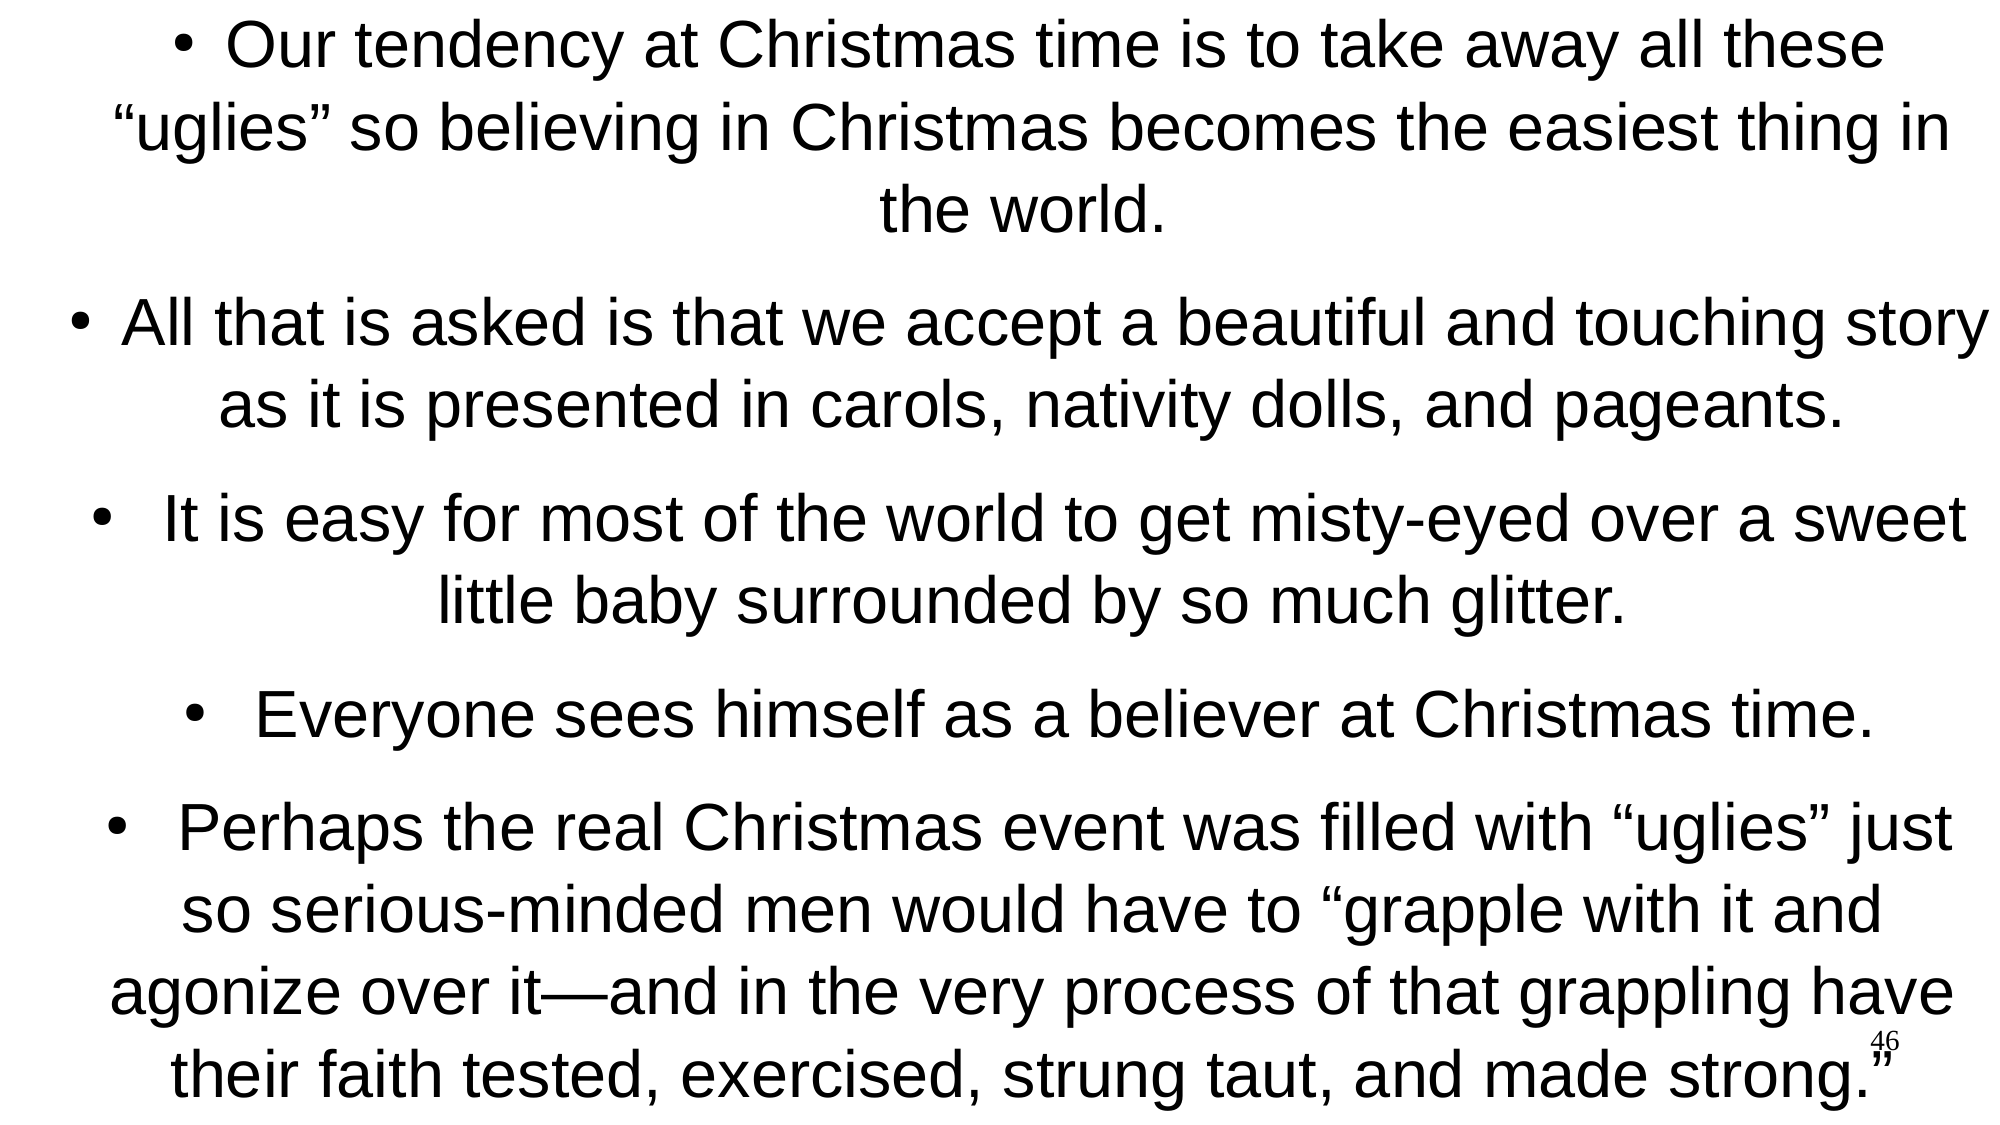

# Our tendency at Christmas time is to take away all these “uglies” so believing in Christmas becomes the easiest thing in the world.
All that is asked is that we accept a beautiful and touching story as it is presented in carols, nativity dolls, and pageants.
 It is easy for most of the world to get misty-eyed over a sweet little baby surrounded by so much glitter.
 Everyone sees himself as a believer at Christmas time.
 Perhaps the real Christmas event was filled with “uglies” just so serious-minded men would have to “grapple with it and agonize over it—and in the very process of that grappling have their faith tested, exercised, strung taut, and made strong.”
46